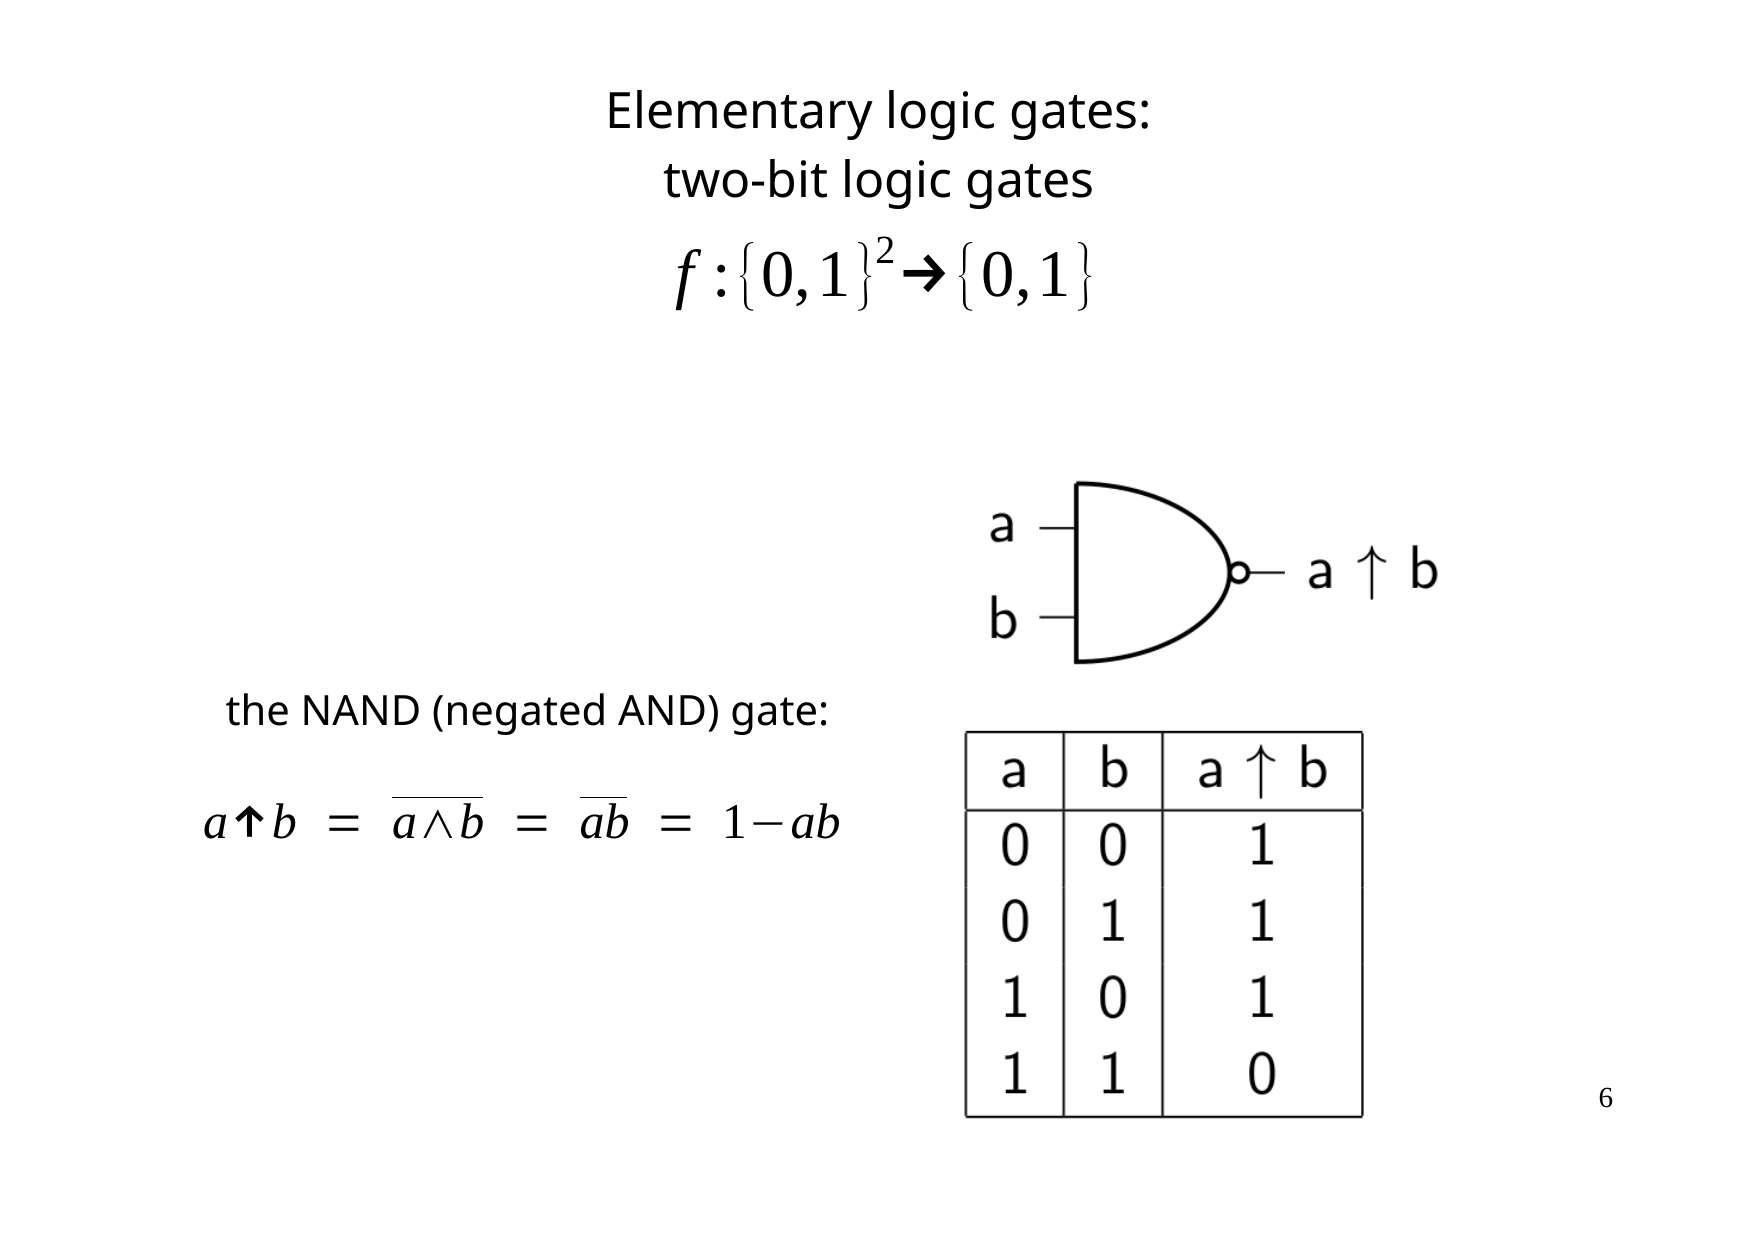

Elementary logic gates:
two-bit logic gates
the NAND (negated AND) gate:
6